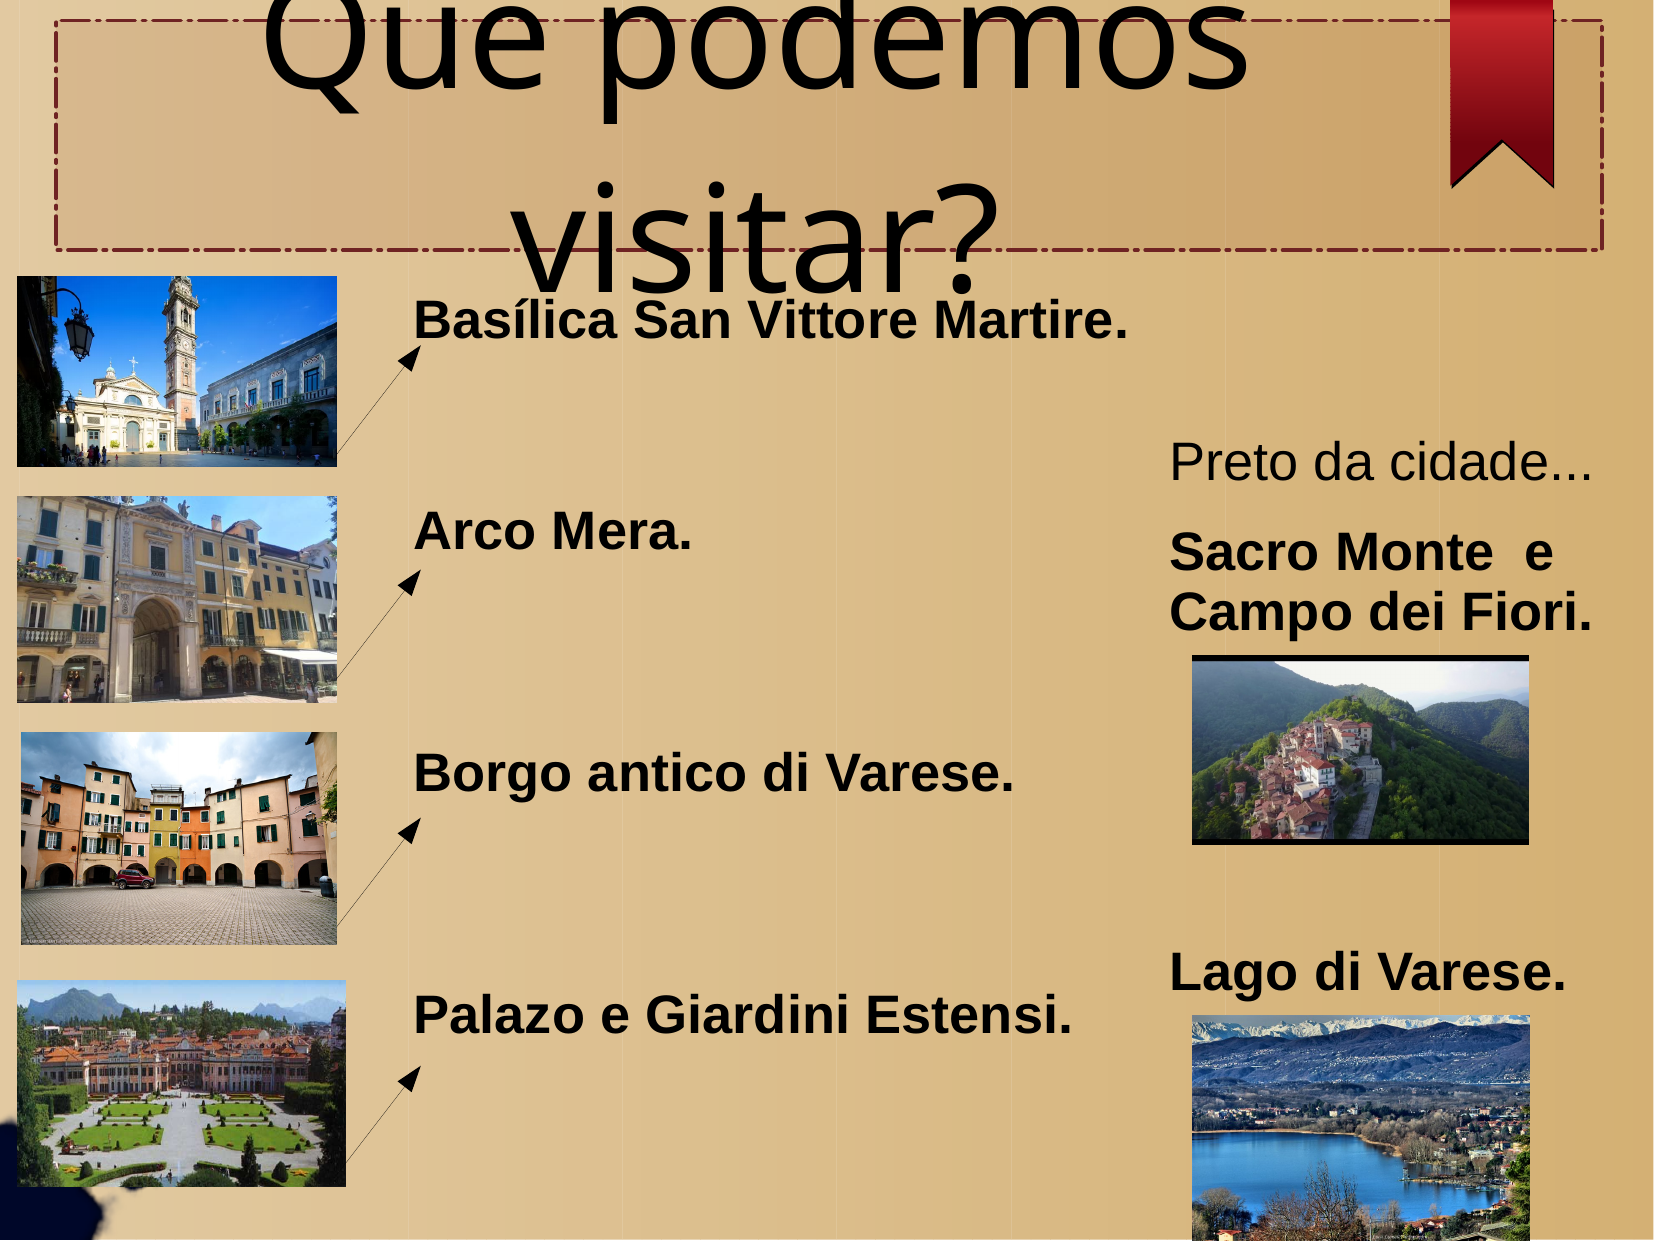

# Que podemos visitar?
Basílica San Vittore Martire.
Arco Mera.
Borgo antico di Varese.
Palazo e Giardini Estensi.
Preto da cidade...
Sacro Monte e Campo dei Fiori.
Lago di Varese.